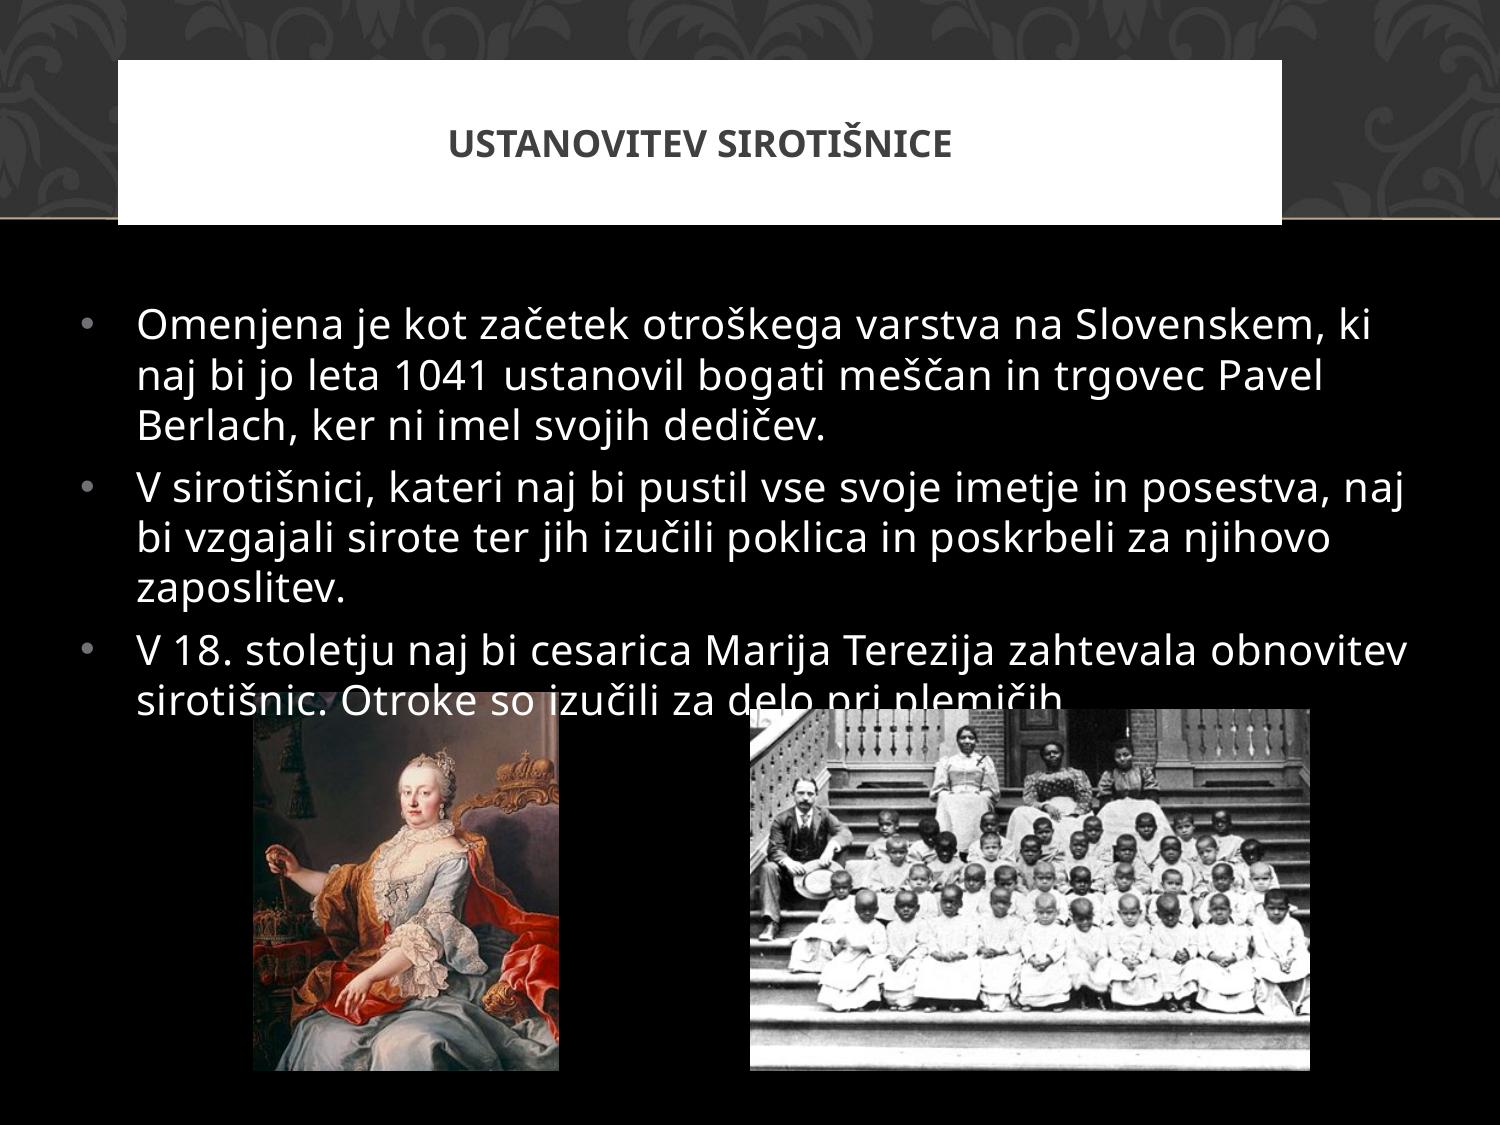

Ustanovitev sirotišnice
# Omenjena je kot začetek otroškega varstva na Slovenskem, ki naj bi jo leta 1041 ustanovil bogati meščan in trgovec Pavel Berlach, ker ni imel svojih dedičev.
V sirotišnici, kateri naj bi pustil vse svoje imetje in posestva, naj bi vzgajali sirote ter jih izučili poklica in poskrbeli za njihovo zaposlitev.
V 18. stoletju naj bi cesarica Marija Terezija zahtevala obnovitev sirotišnic. Otroke so izučili za delo pri plemičih.